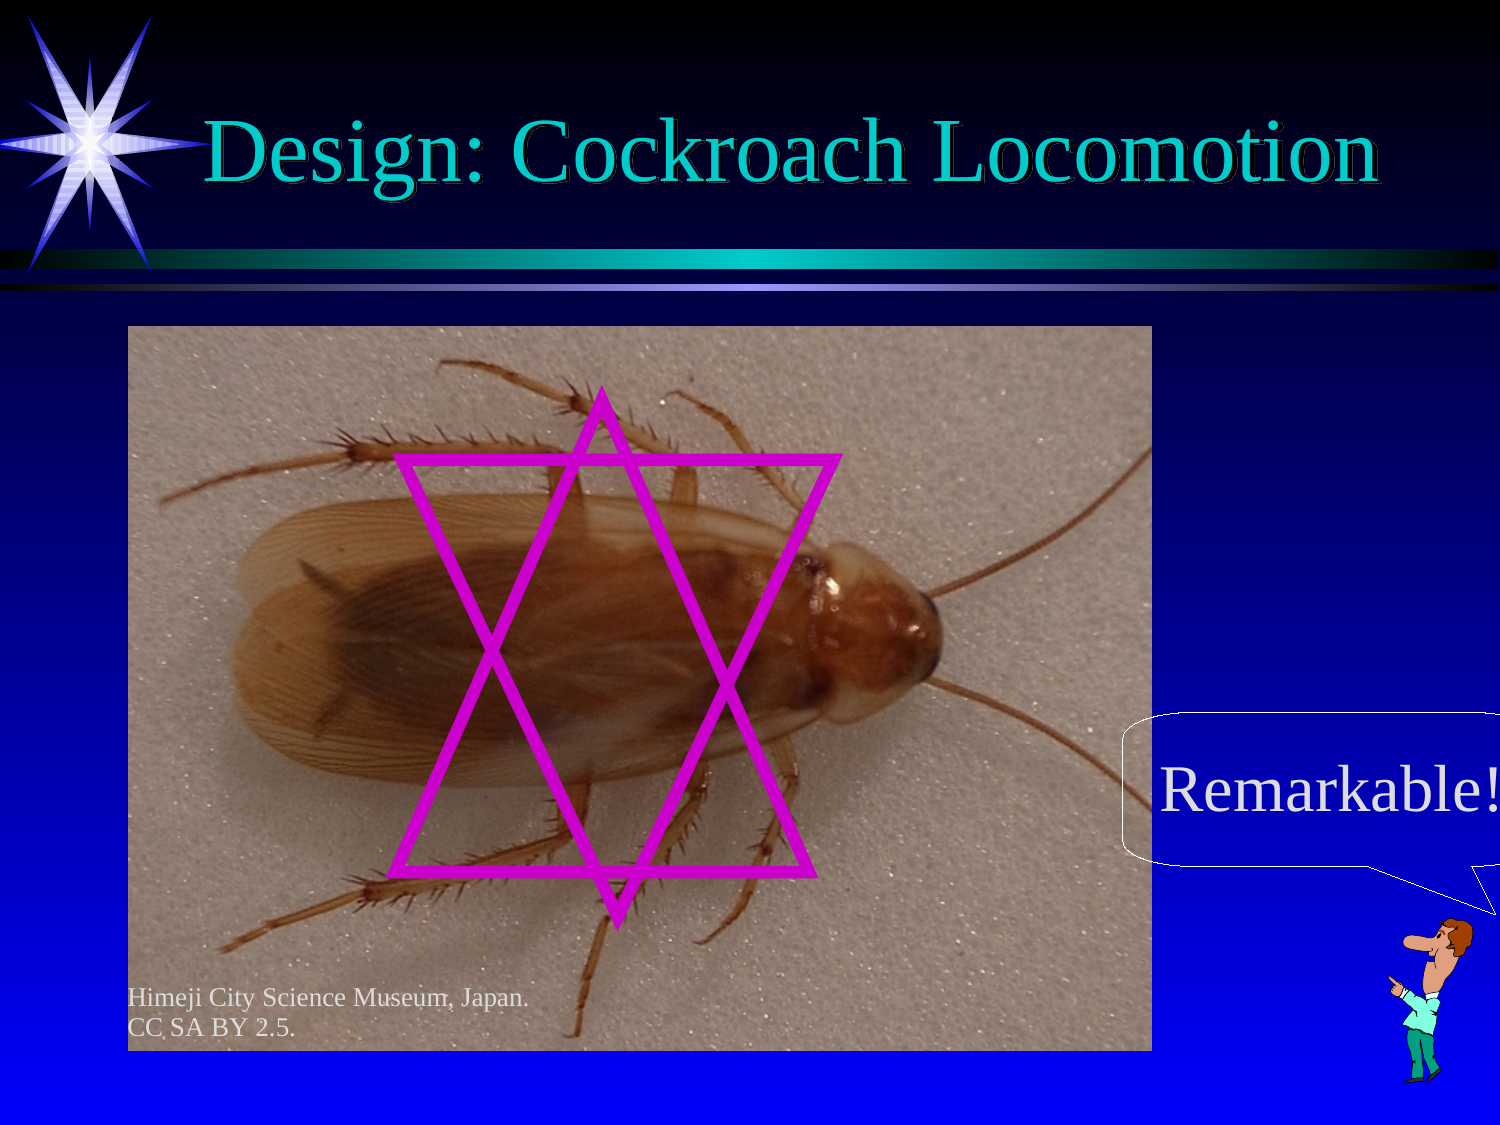

# Design: Cockroach Locomotion
Remarkable!
Himeji City Science Museum, Japan.
CC SA BY 2.5.